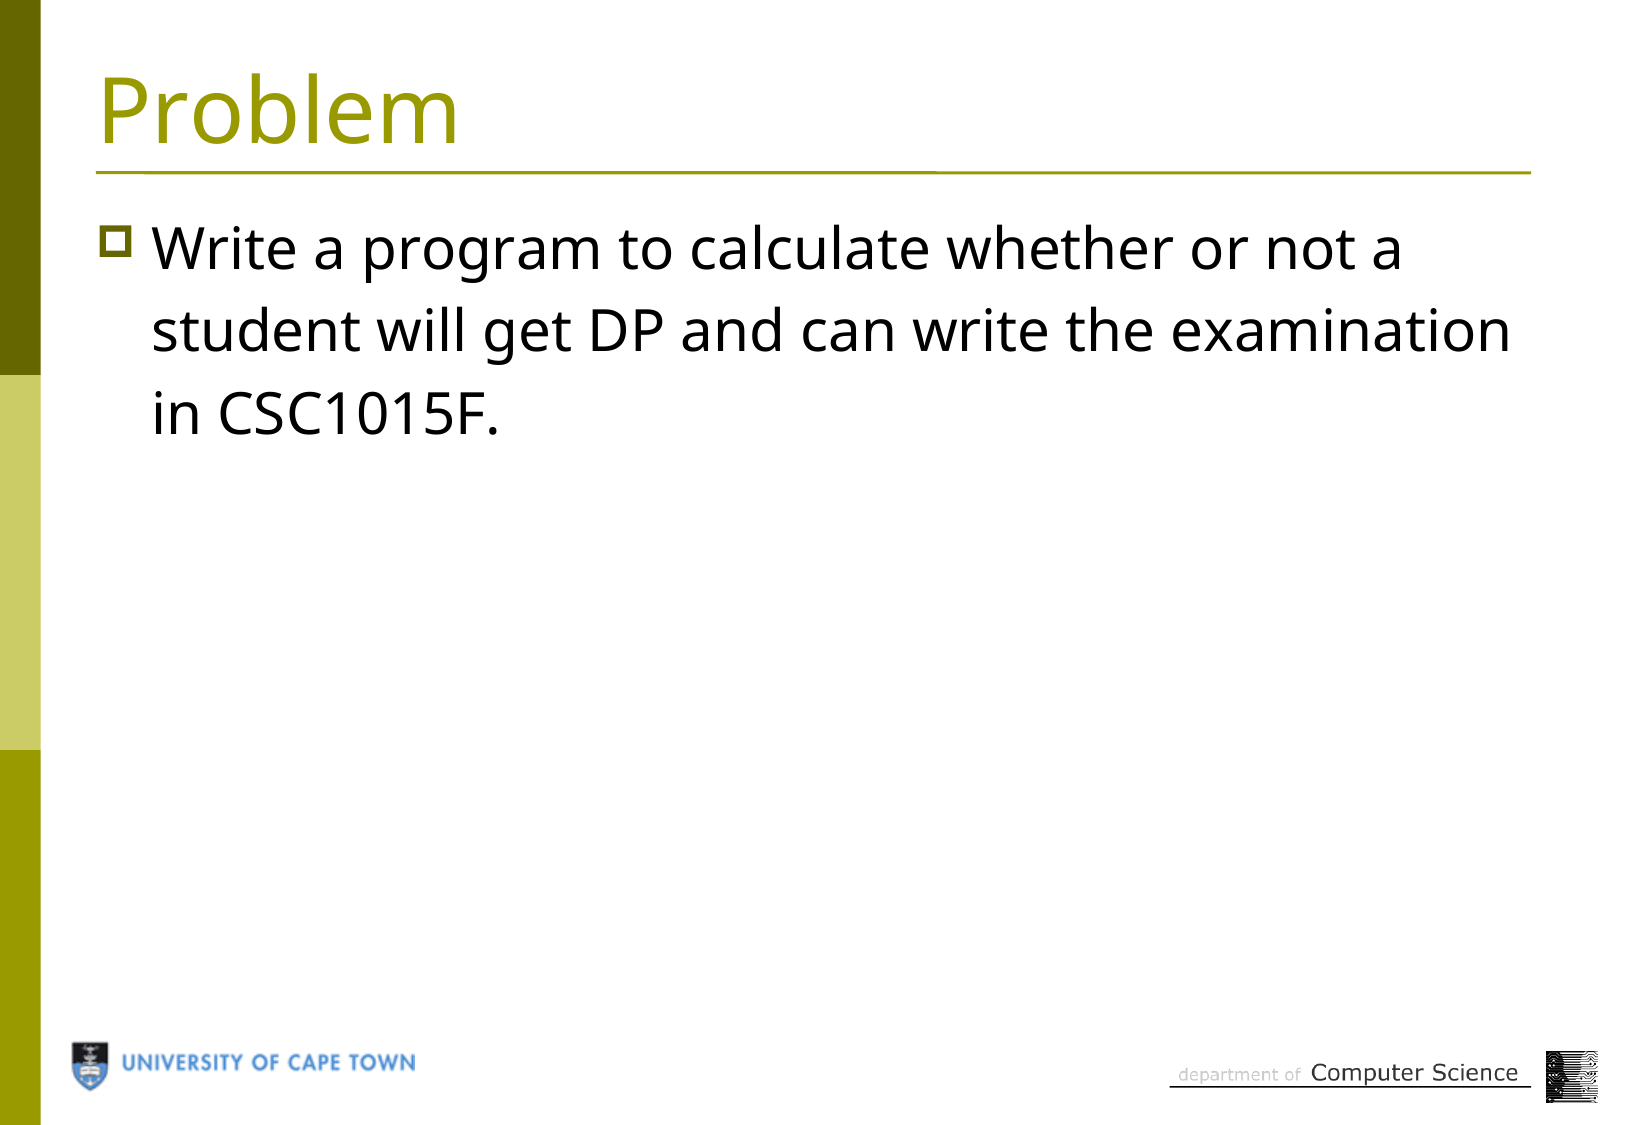

# Problem
Write a program to calculate whether or not a student will get DP and can write the examination in CSC1015F.